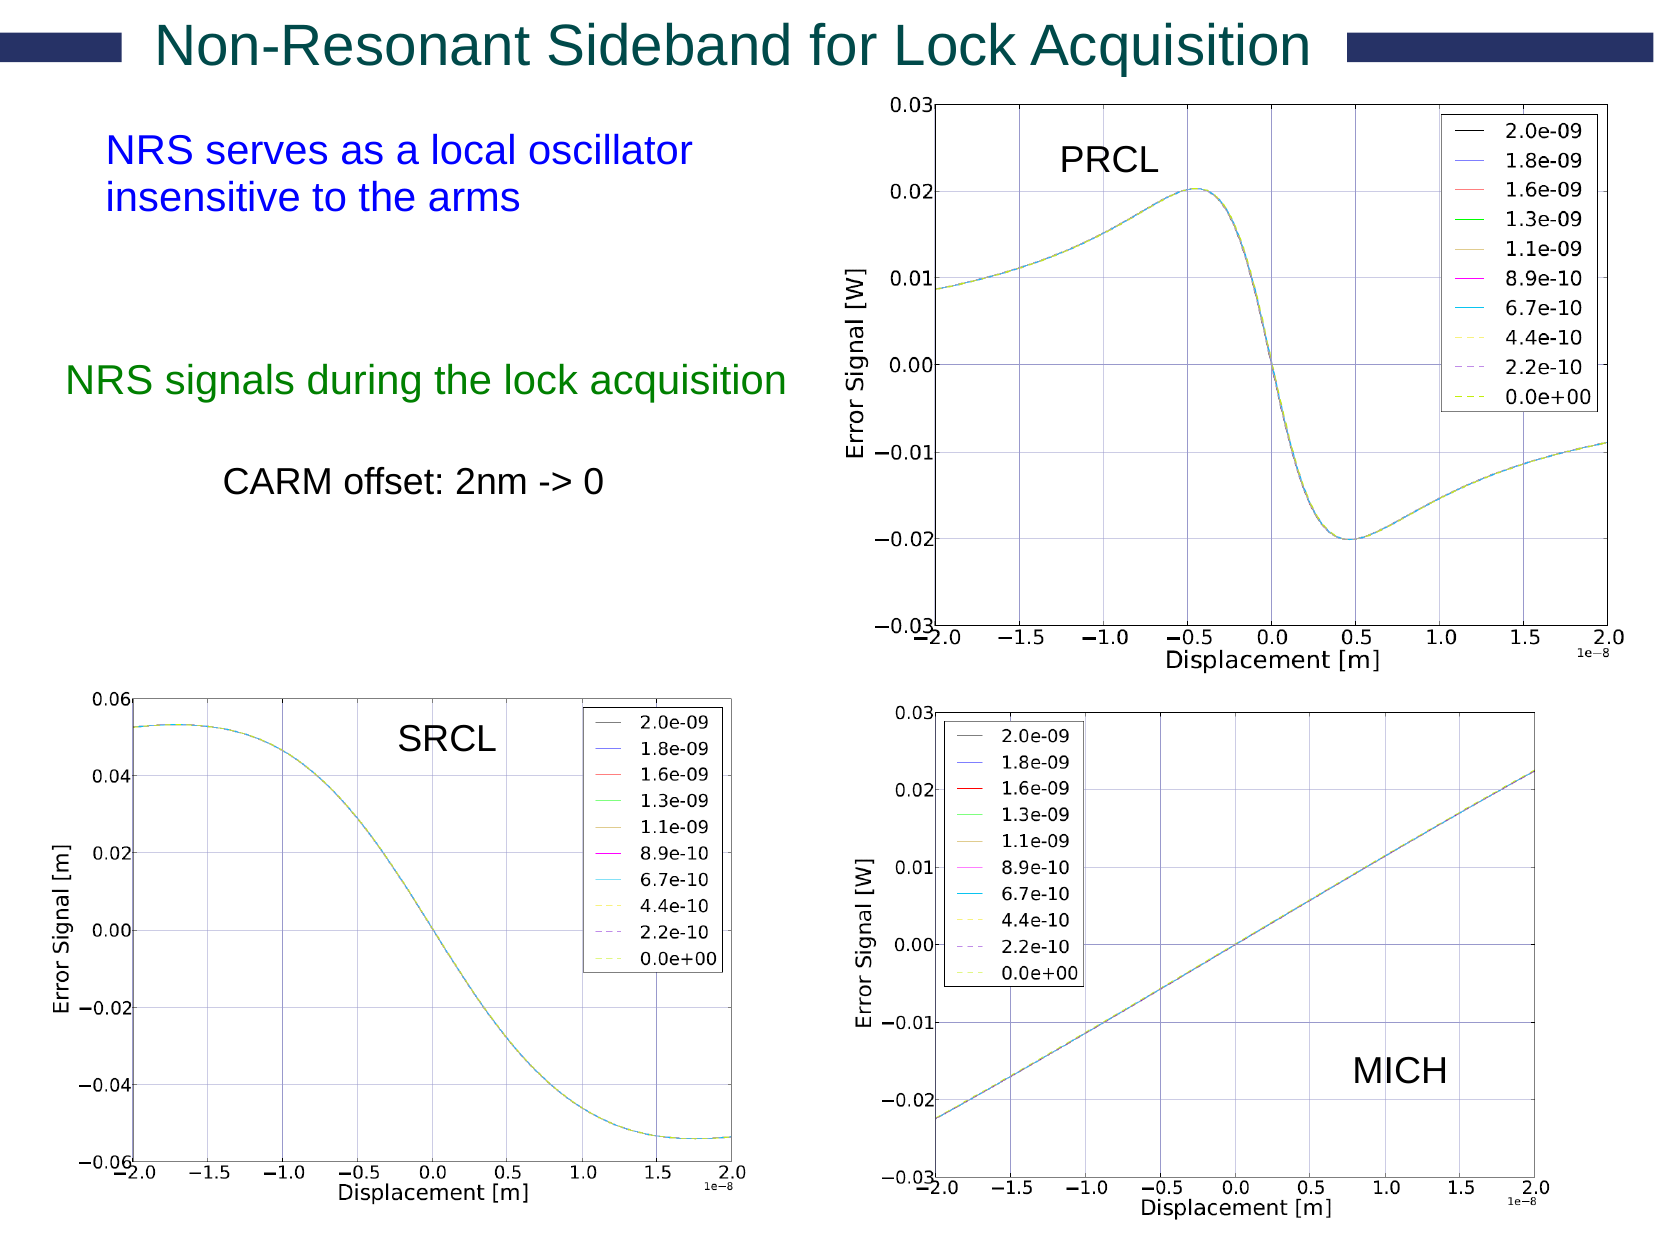

# Non-Resonant Sideband for Lock Acquisition
NRS serves as a local oscillator
insensitive to the arms
PRCL
NRS signals during the lock acquisition
CARM offset: 2nm -> 0
SRCL
MICH